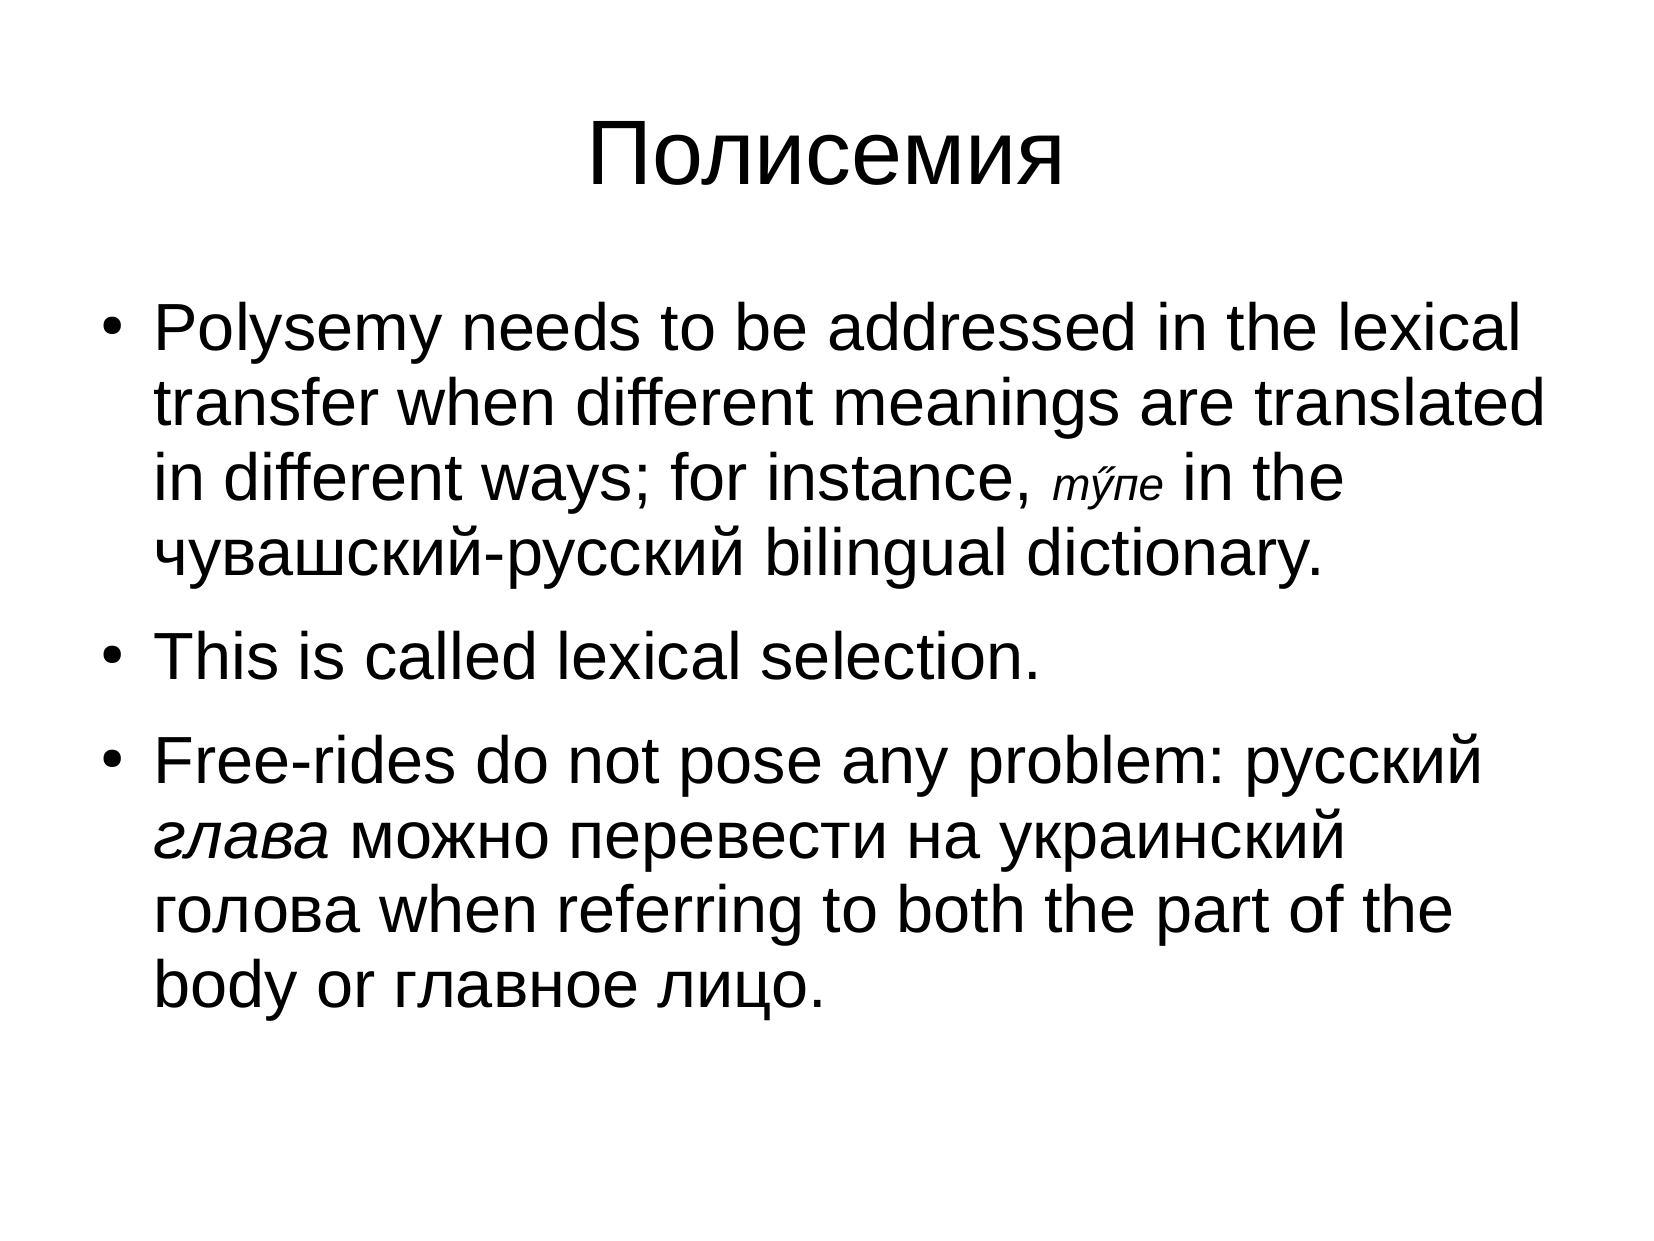

# Полисемия
Polysemy needs to be addressed in the lexical transfer when different meanings are translated in different ways; for instance, тӳпе in the чувашский-русский bilingual dictionary.
This is called lexical selection.
Free-rides do not pose any problem: русский глава можно перевести на украинский голова when referring to both the part of the body or главное лицо.